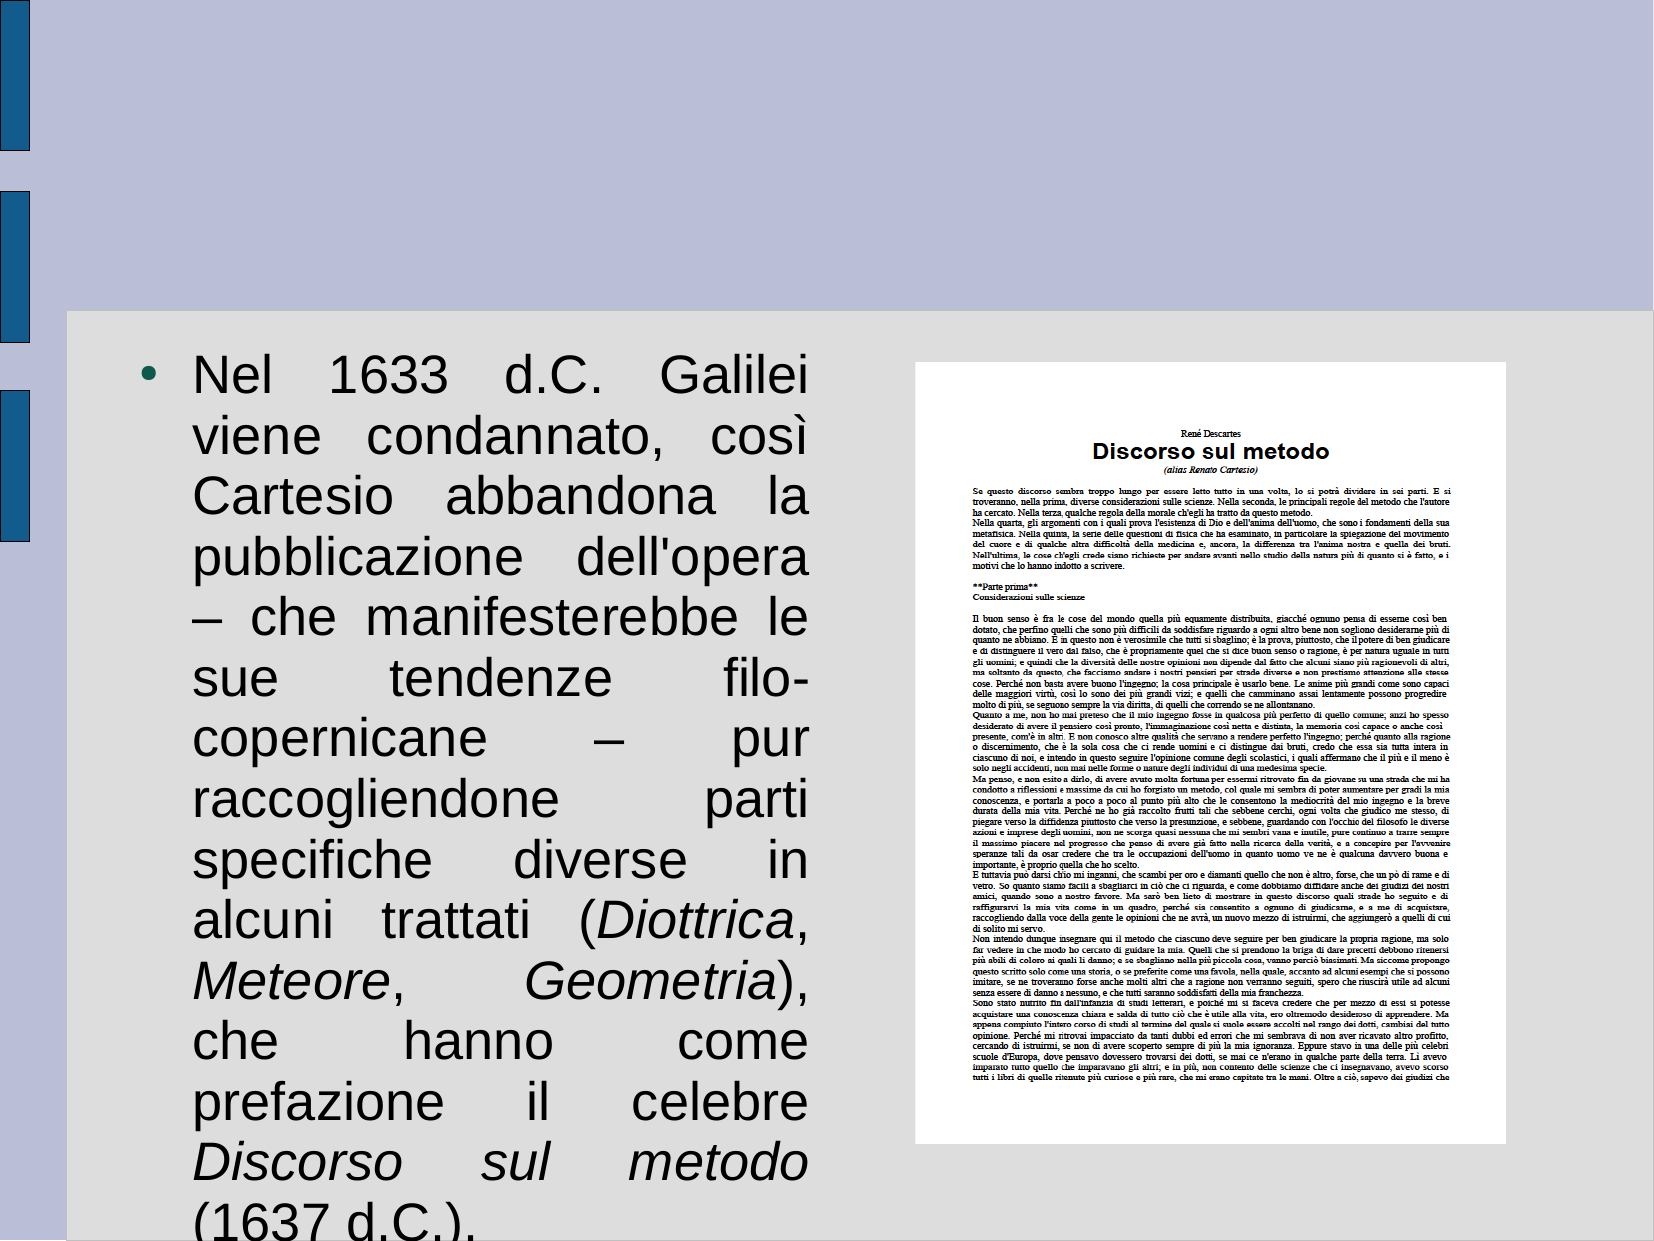

#
Nel 1633 d.C. Galilei viene condannato, così Cartesio abbandona la pubblicazione dell'opera – che manifesterebbe le sue tendenze filo-copernicane – pur raccogliendone parti specifiche diverse in alcuni trattati (Diottrica, Meteore, Geometria), che hanno come prefazione il celebre Discorso sul metodo (1637 d.C.).